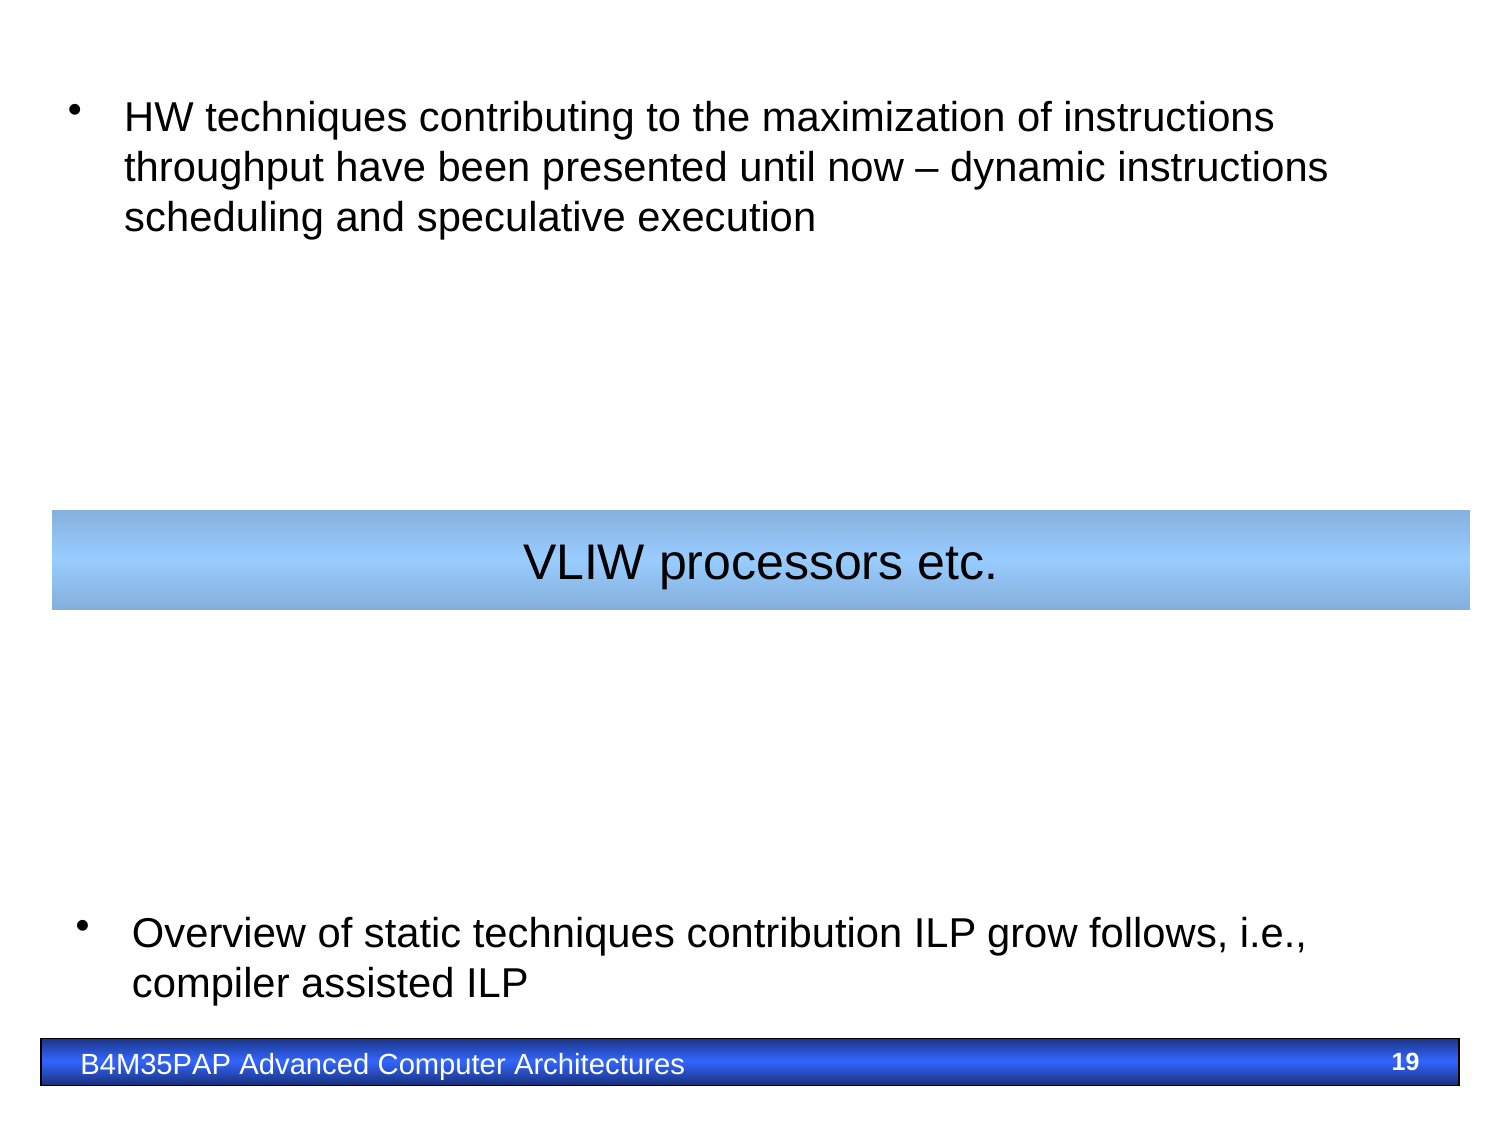

HW techniques contributing to the maximization of instructions throughput have been presented until now – dynamic instructions scheduling and speculative execution
# VLIW processors etc.
Overview of static techniques contribution ILP grow follows, i.e., compiler assisted ILP